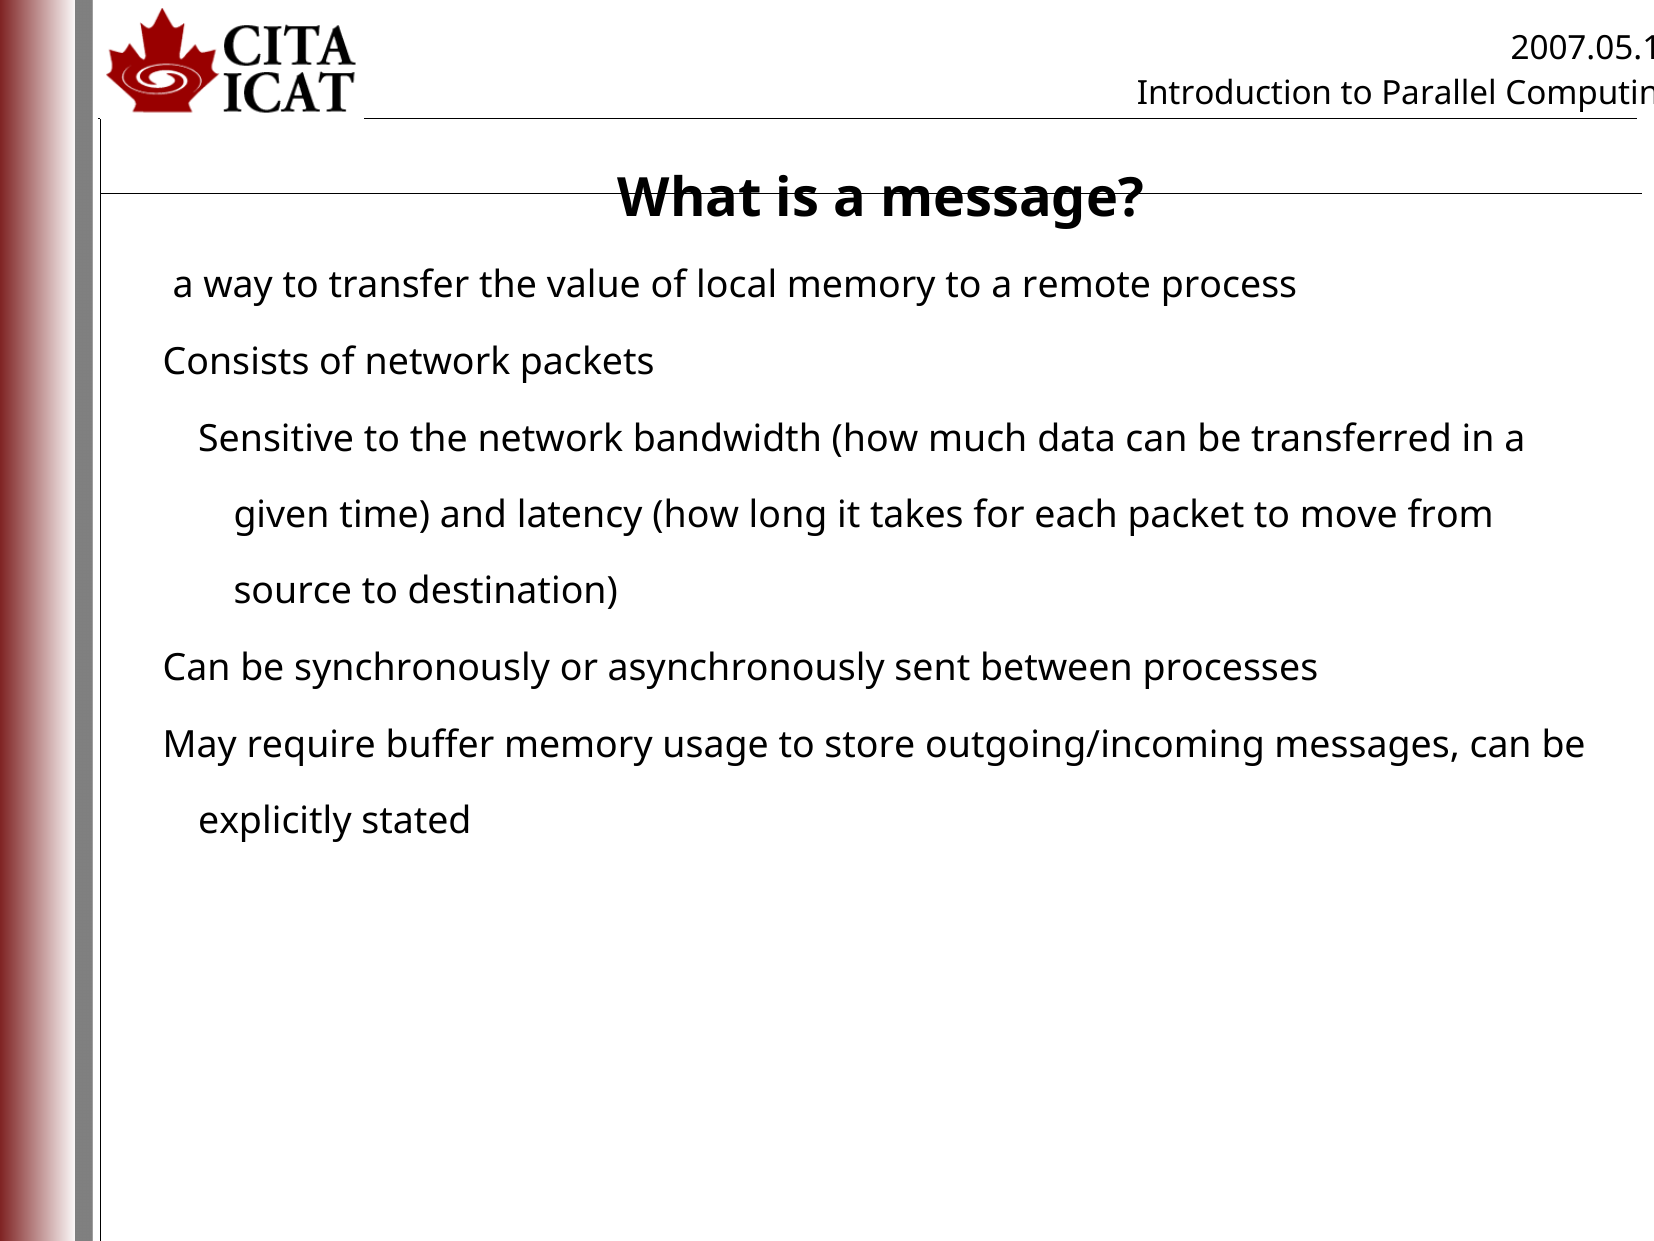

2007.05.18
Introduction to Parallel Computing
What is a message?
 a way to transfer the value of local memory to a remote process
Consists of network packets
Sensitive to the network bandwidth (how much data can be transferred in a given time) and latency (how long it takes for each packet to move from source to destination)
Can be synchronously or asynchronously sent between processes
May require buffer memory usage to store outgoing/incoming messages, can be explicitly stated